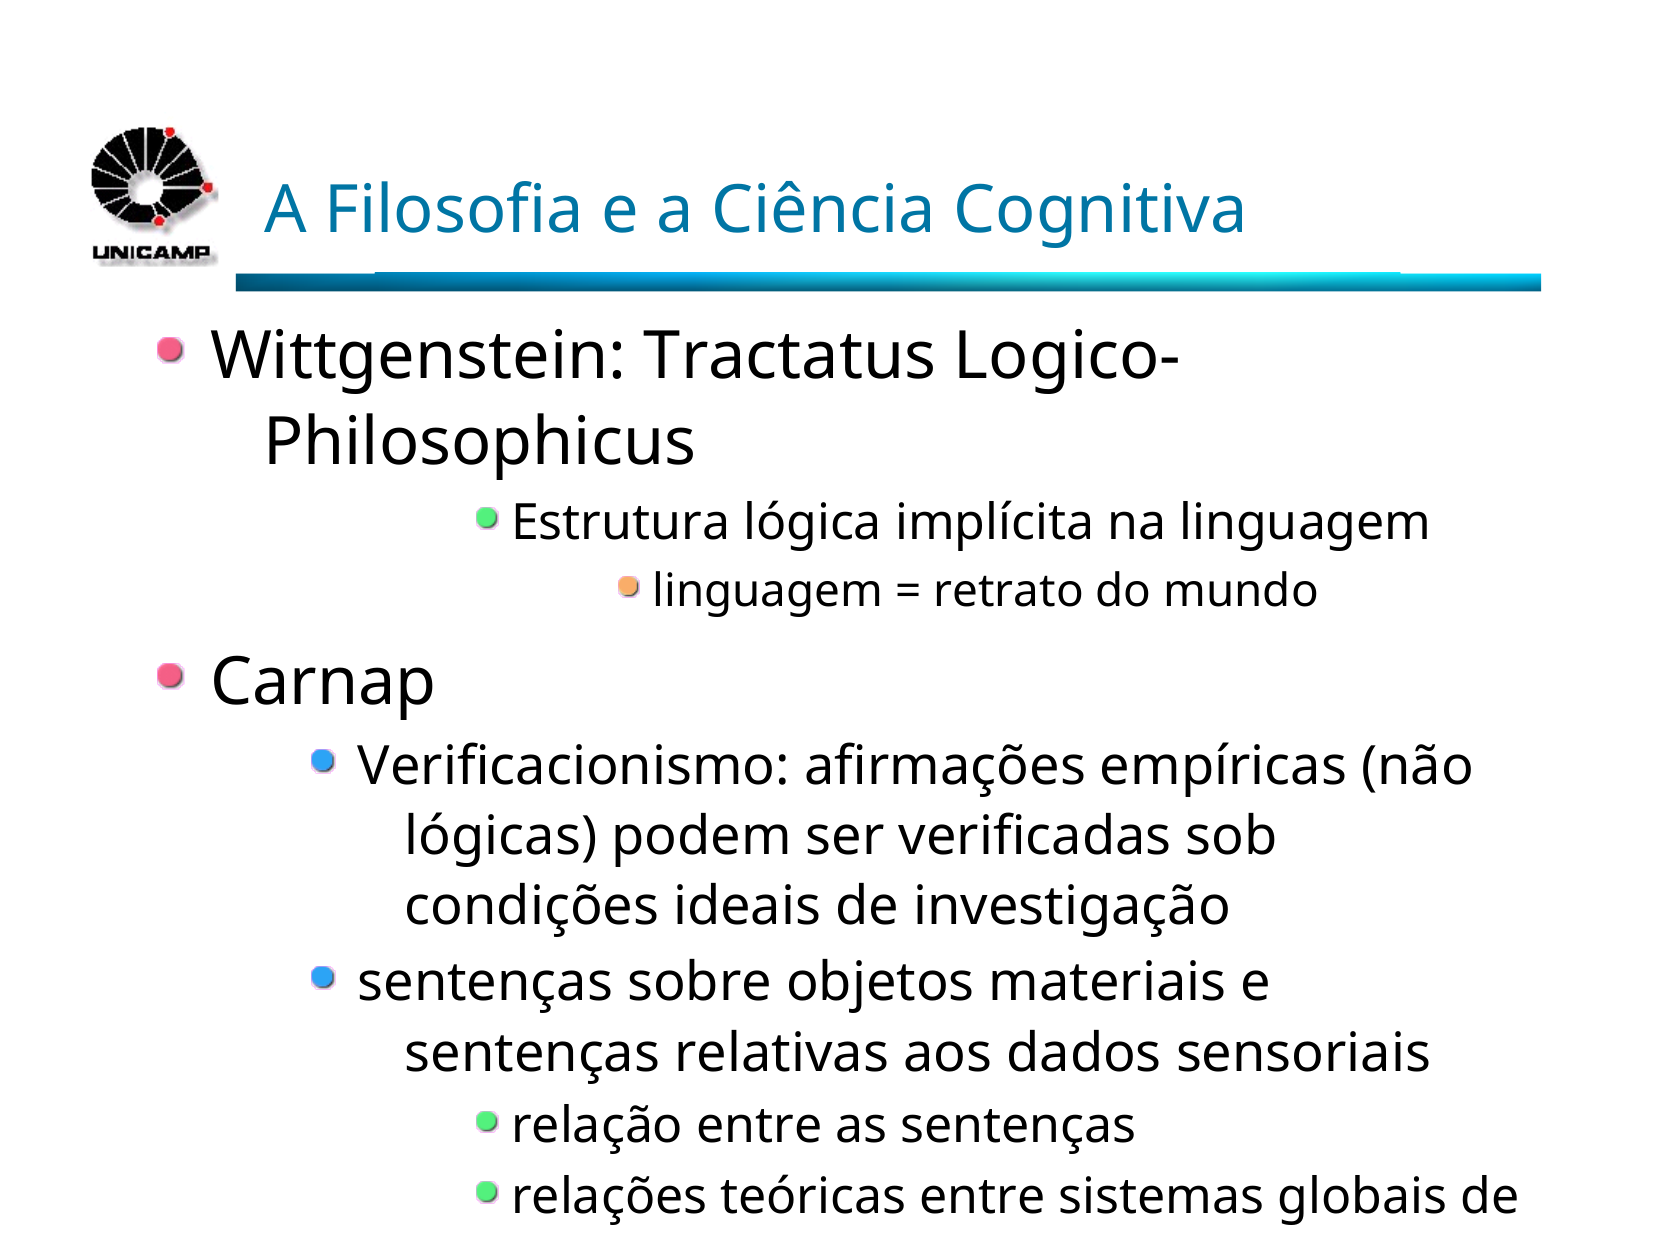

# A Filosofia e a Ciência Cognitiva
Wittgenstein: Tractatus Logico-Philosophicus
Estrutura lógica implícita na linguagem
linguagem = retrato do mundo
Carnap
Verificacionismo: afirmações empíricas (não lógicas) podem ser verificadas sob condições ideais de investigação
sentenças sobre objetos materiais e sentenças relativas aos dados sensoriais
relação entre as sentenças
relações teóricas entre sistemas globais de sentenças
Toda a filosofia: reduzida a questões de sintaxe lógica